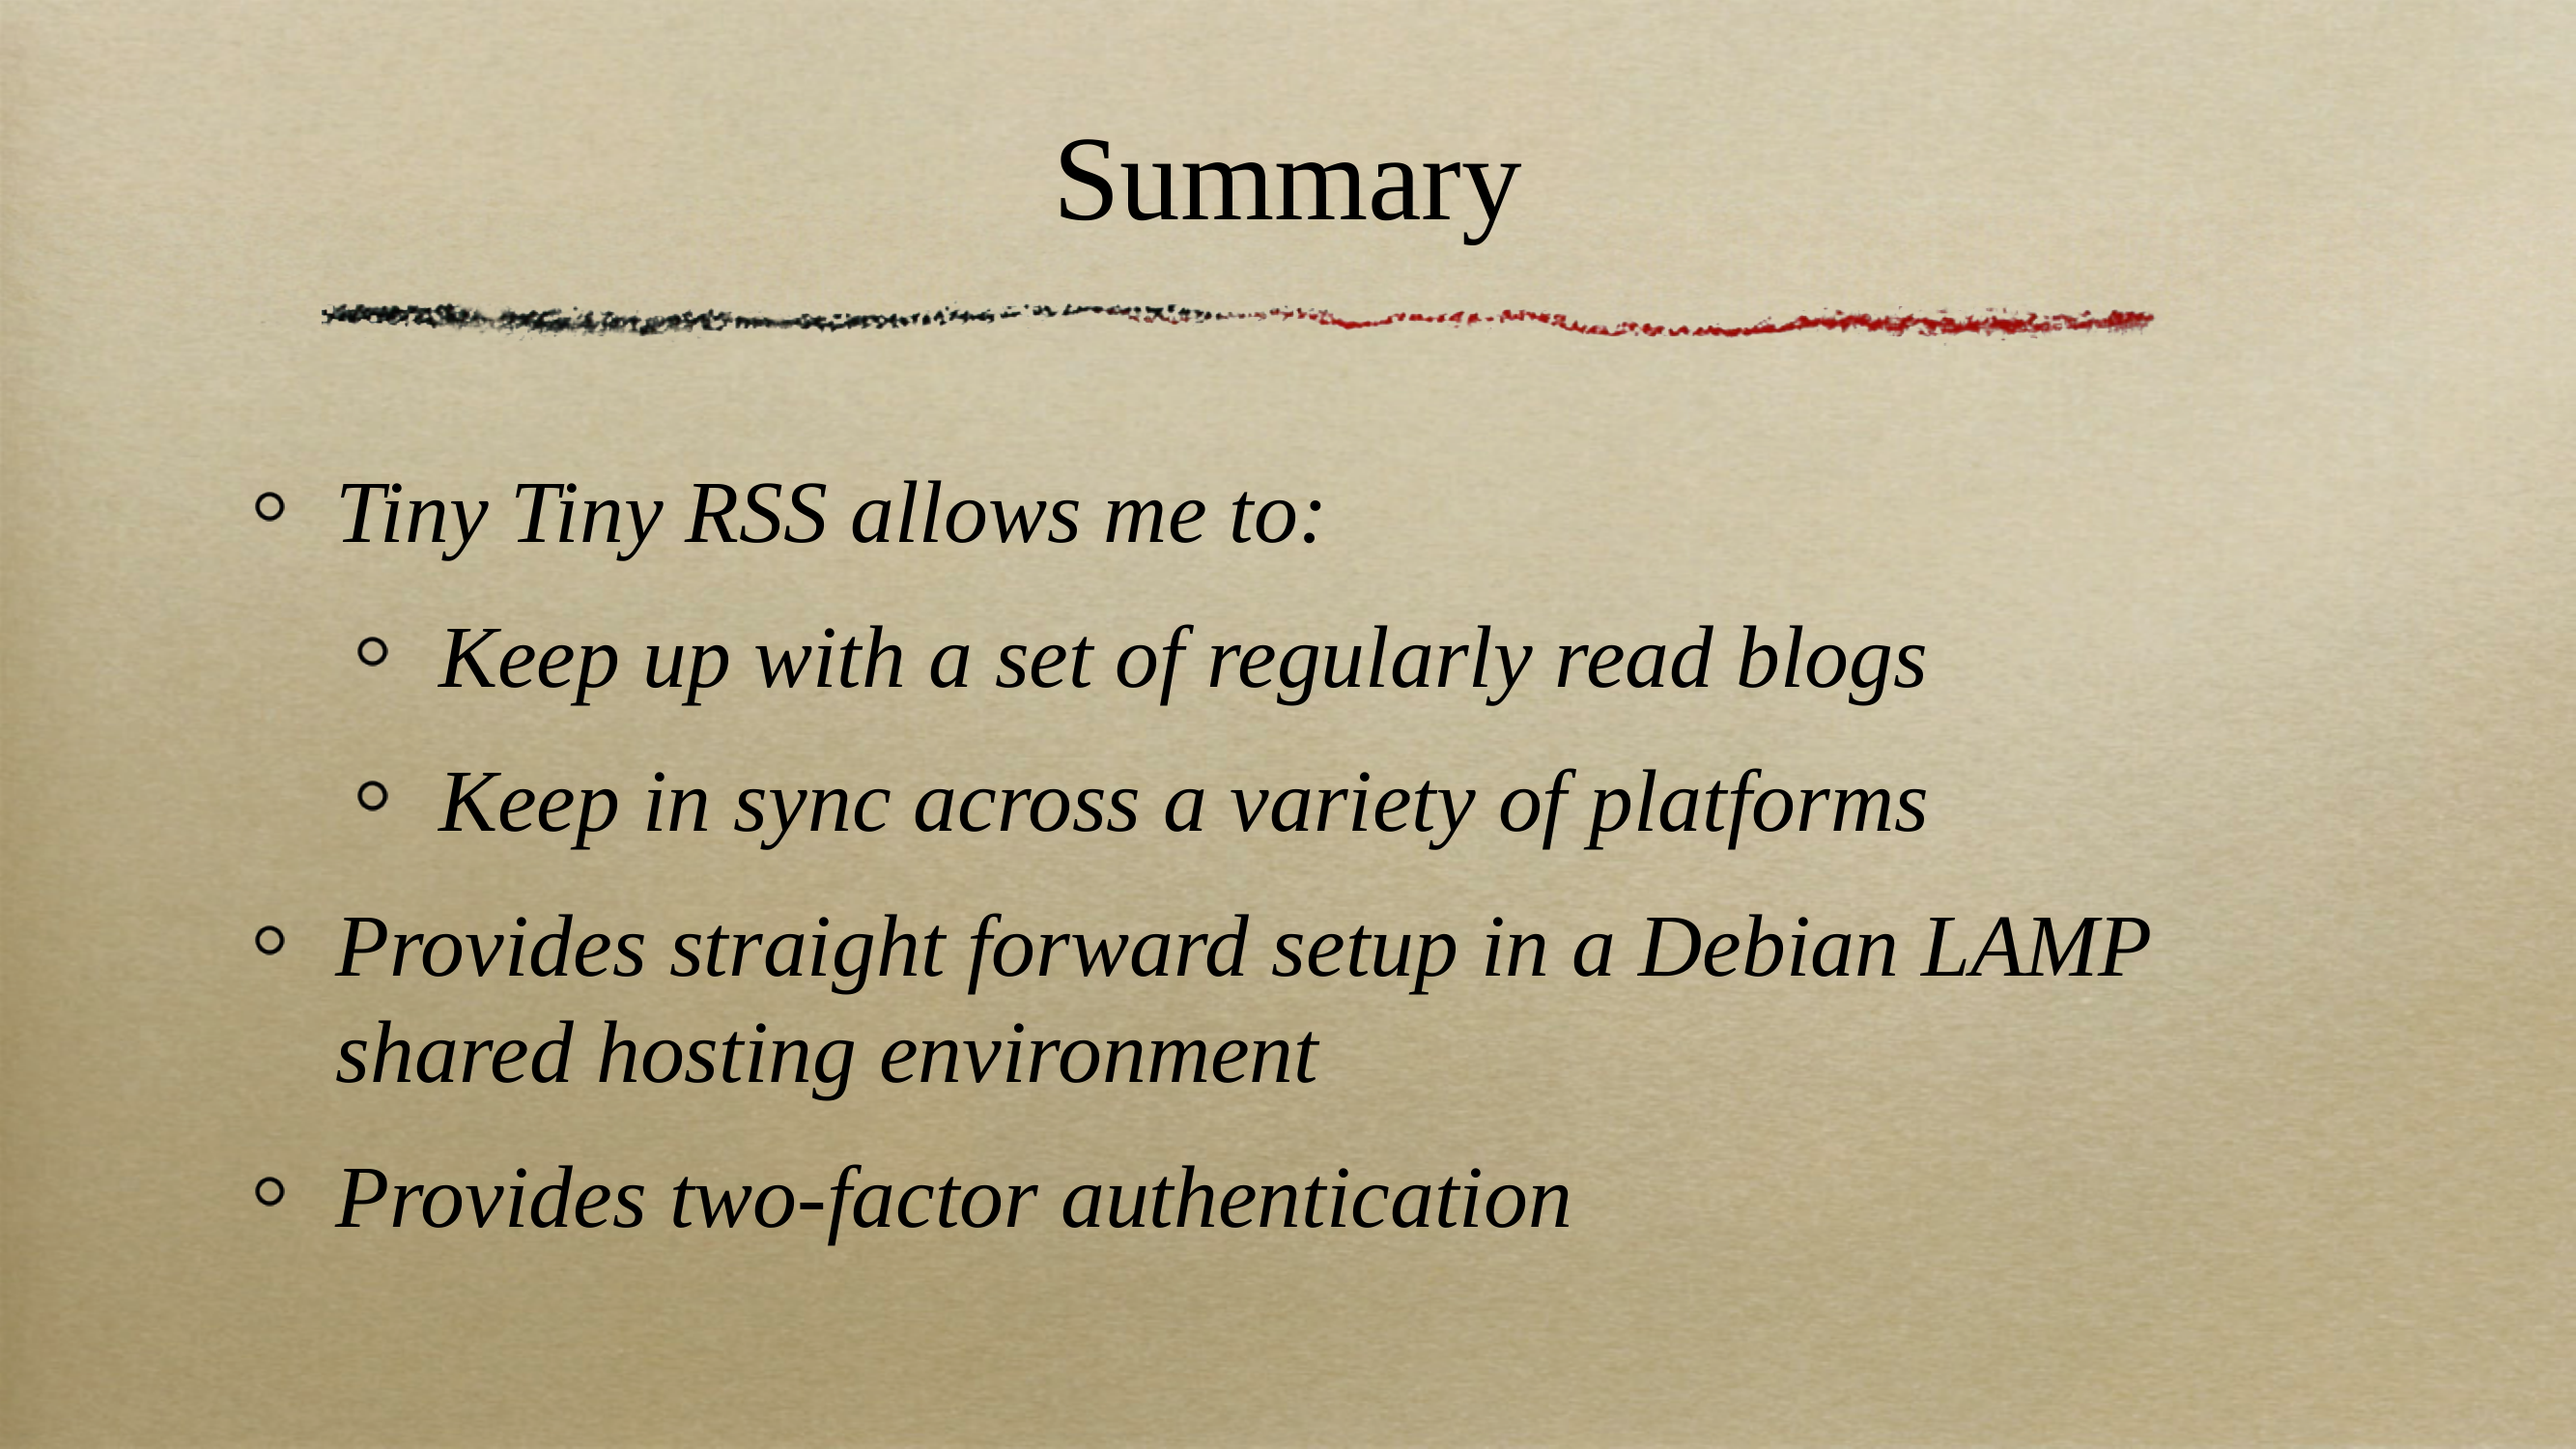

# Summary
Tiny Tiny RSS allows me to:
Keep up with a set of regularly read blogs
Keep in sync across a variety of platforms
Provides straight forward setup in a Debian LAMP shared hosting environment
Provides two-factor authentication